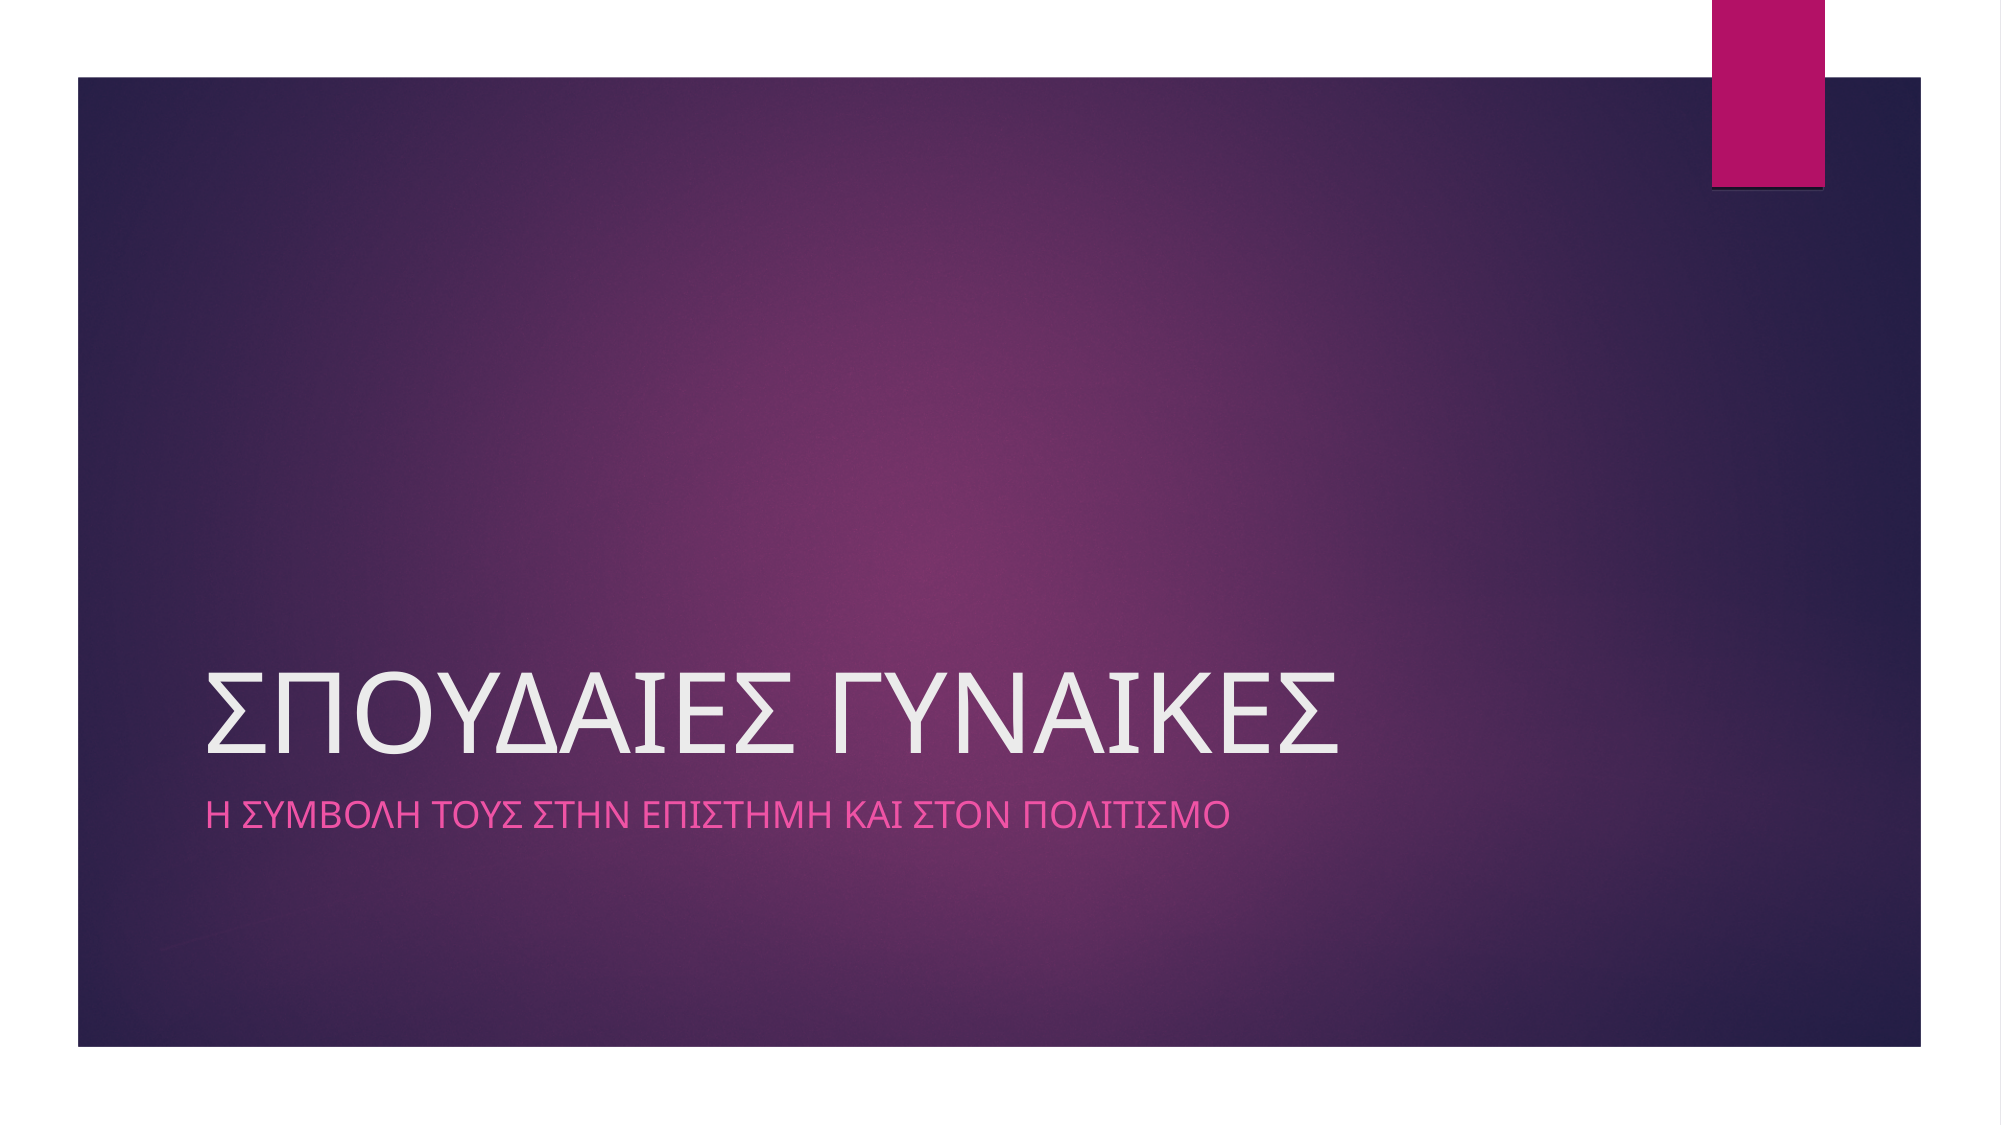

# ΣΠΟΥΔΑΙΕΣ ΓΥΝΑΙΚΕΣ
Η ΣΥΜΒΟΛΗ τους ΣΤΗΝ ΕΠΙΣΤΗΜΗ ΚΑΙ ΣΤΟΝ ΠΟΛΙΤΙΣΜΟ